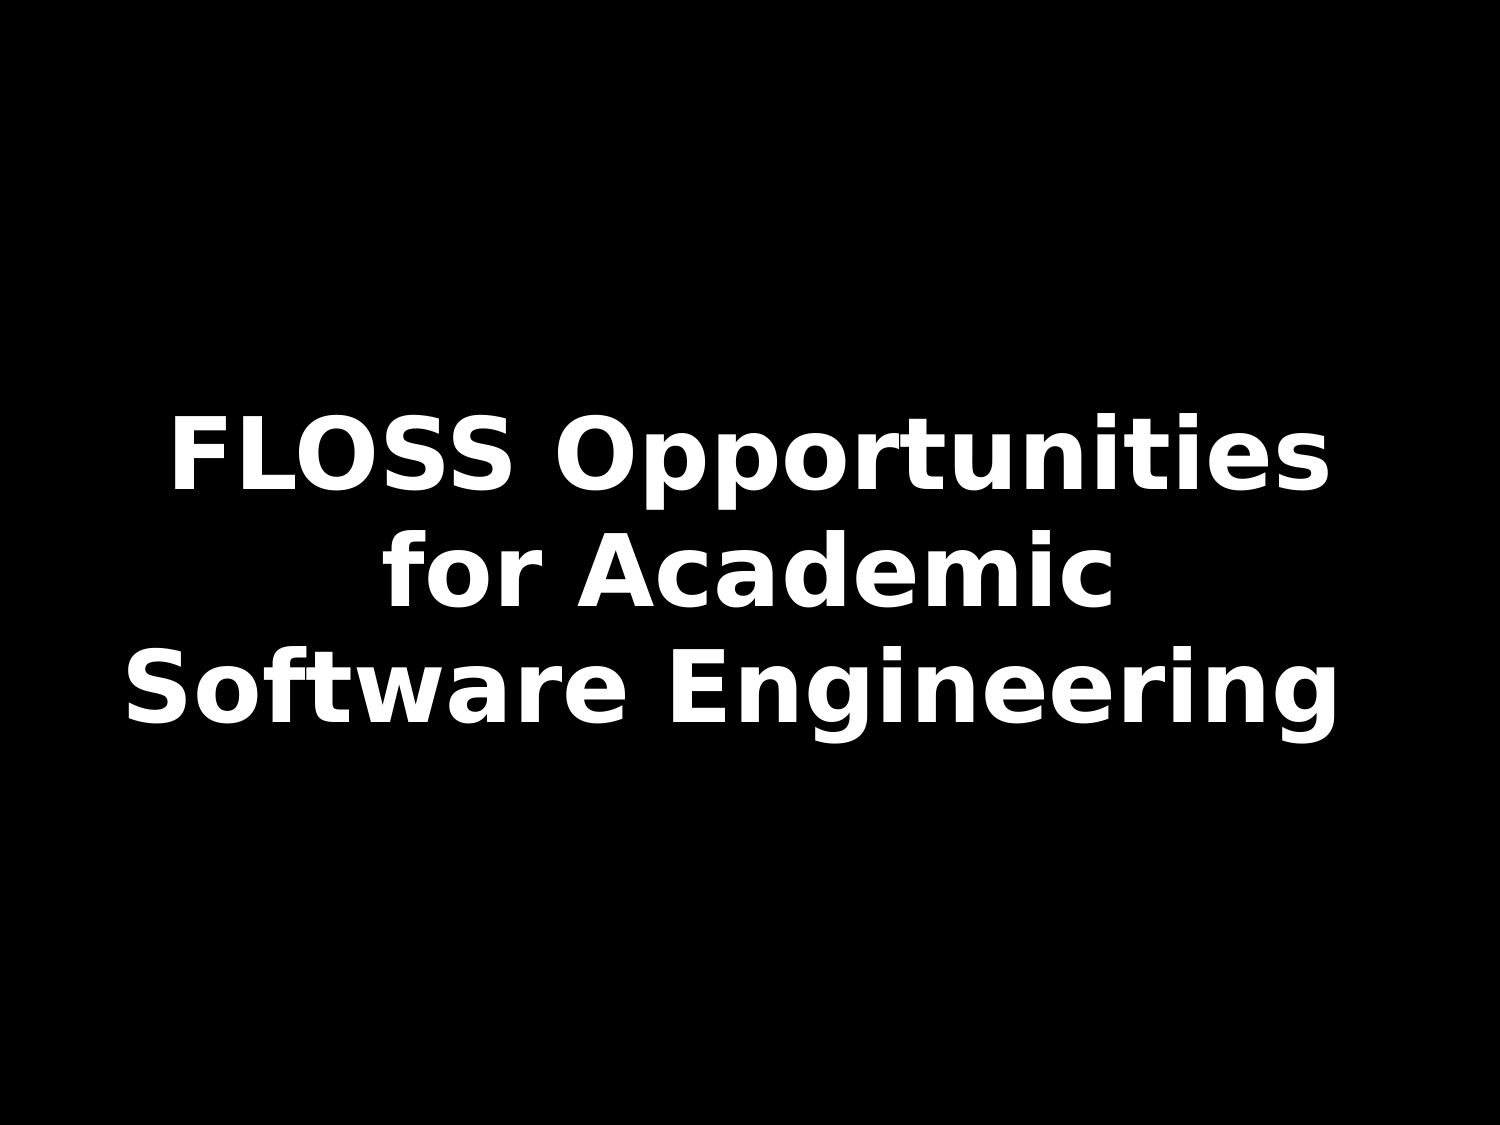

# FLOSS Opportunities for Academic Software Engineering